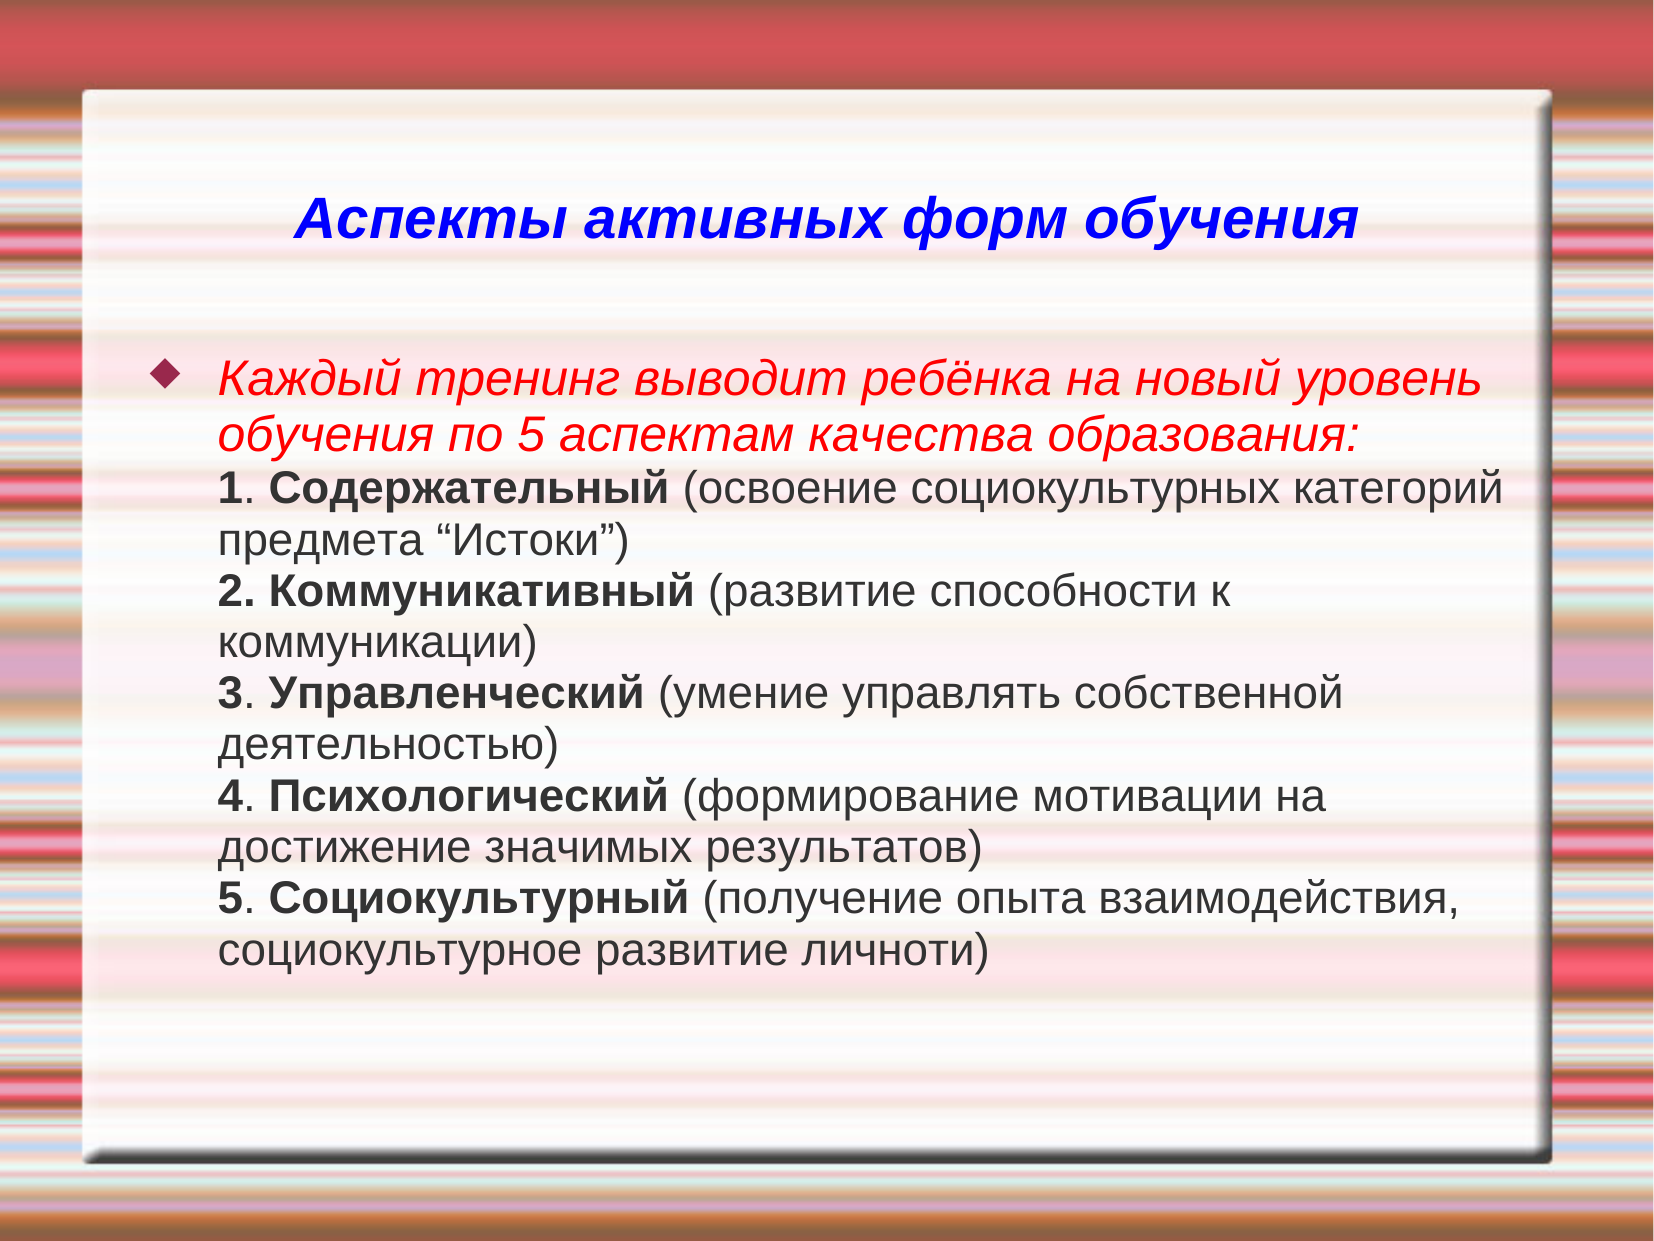

# Аспекты активных форм обучения
Каждый тренинг выводит ребёнка на новый уровень обучения по 5 аспектам качества образования:
1. Содержательный (освоение социокультурных категорий предмета “Истоки”)
2. Коммуникативный (развитие способности к коммуникации)
3. Управленческий (умение управлять собственной деятельностью)
4. Психологический (формирование мотивации на достижение значимых результатов)
5. Социокультурный (получение опыта взаимодействия, социокультурное развитие личноти)